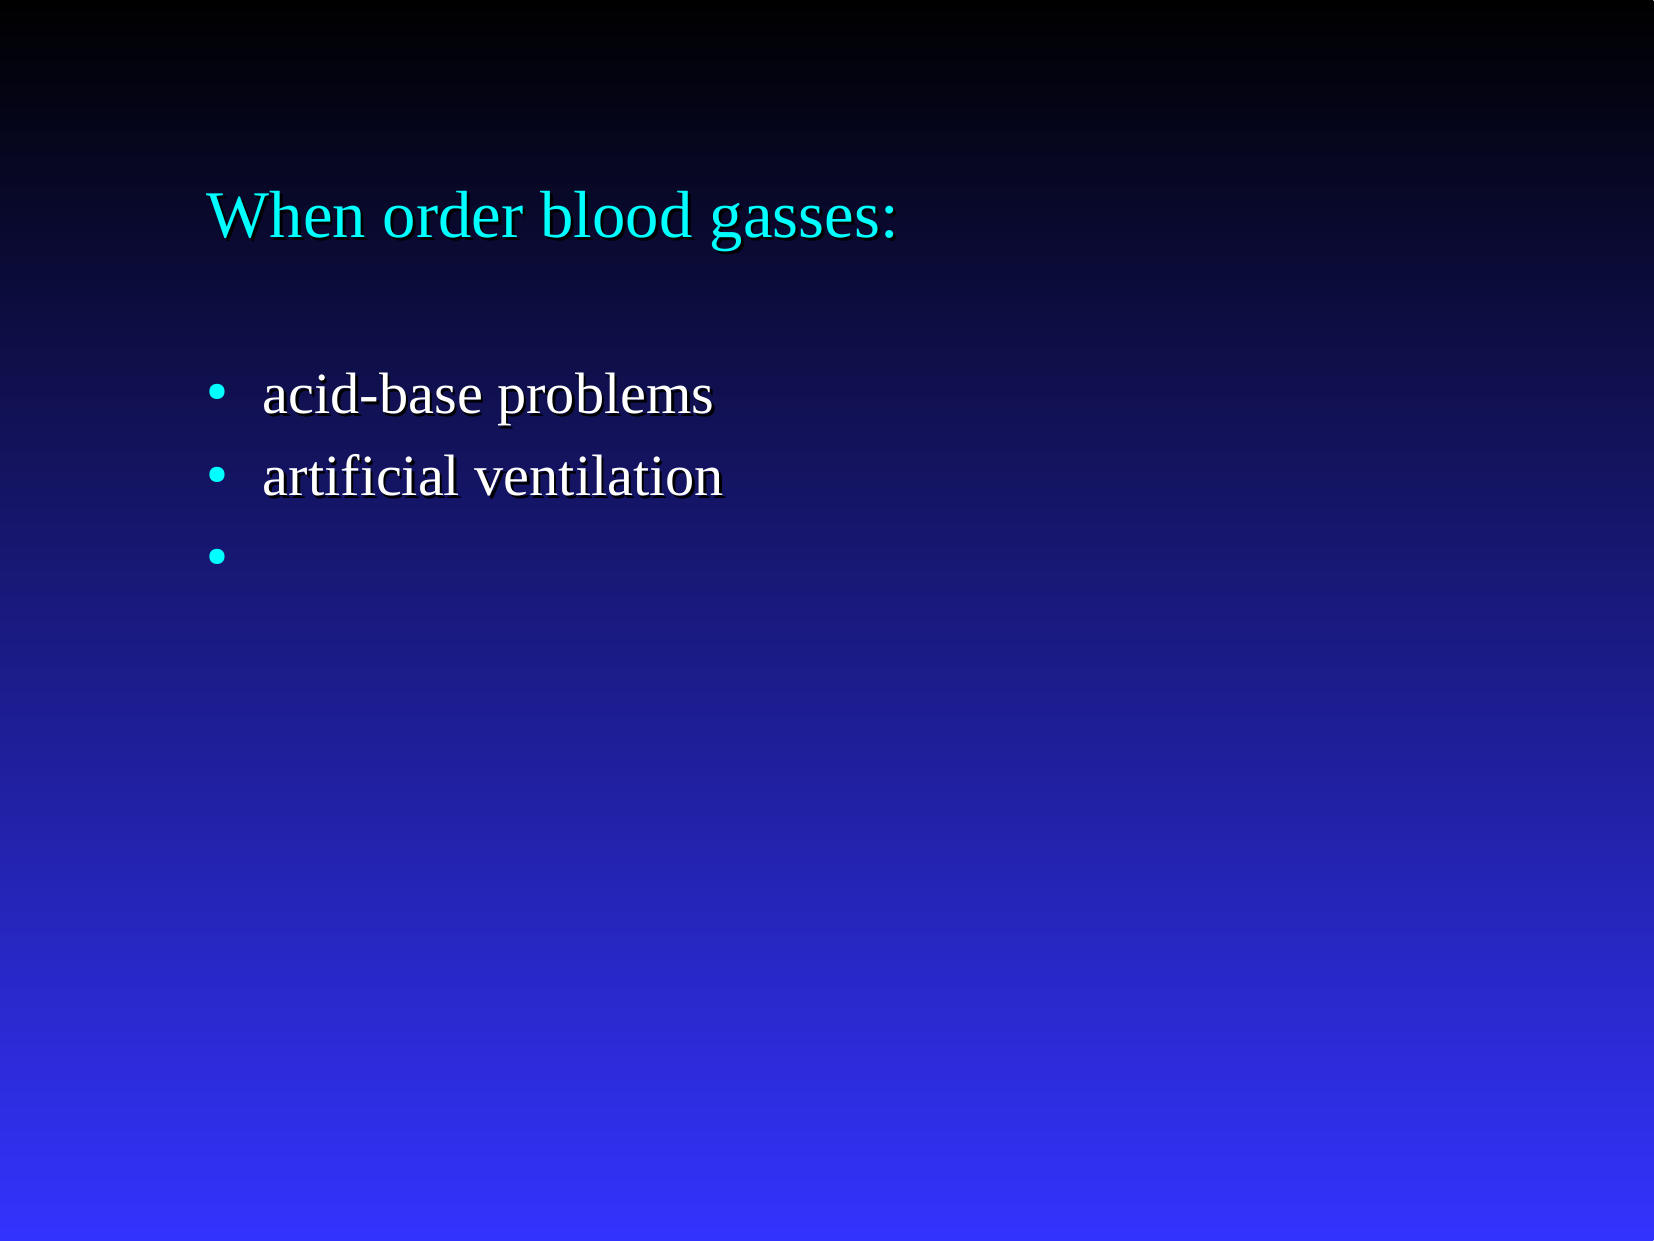

# When order blood gasses:
acid-base problems
artificial ventilation